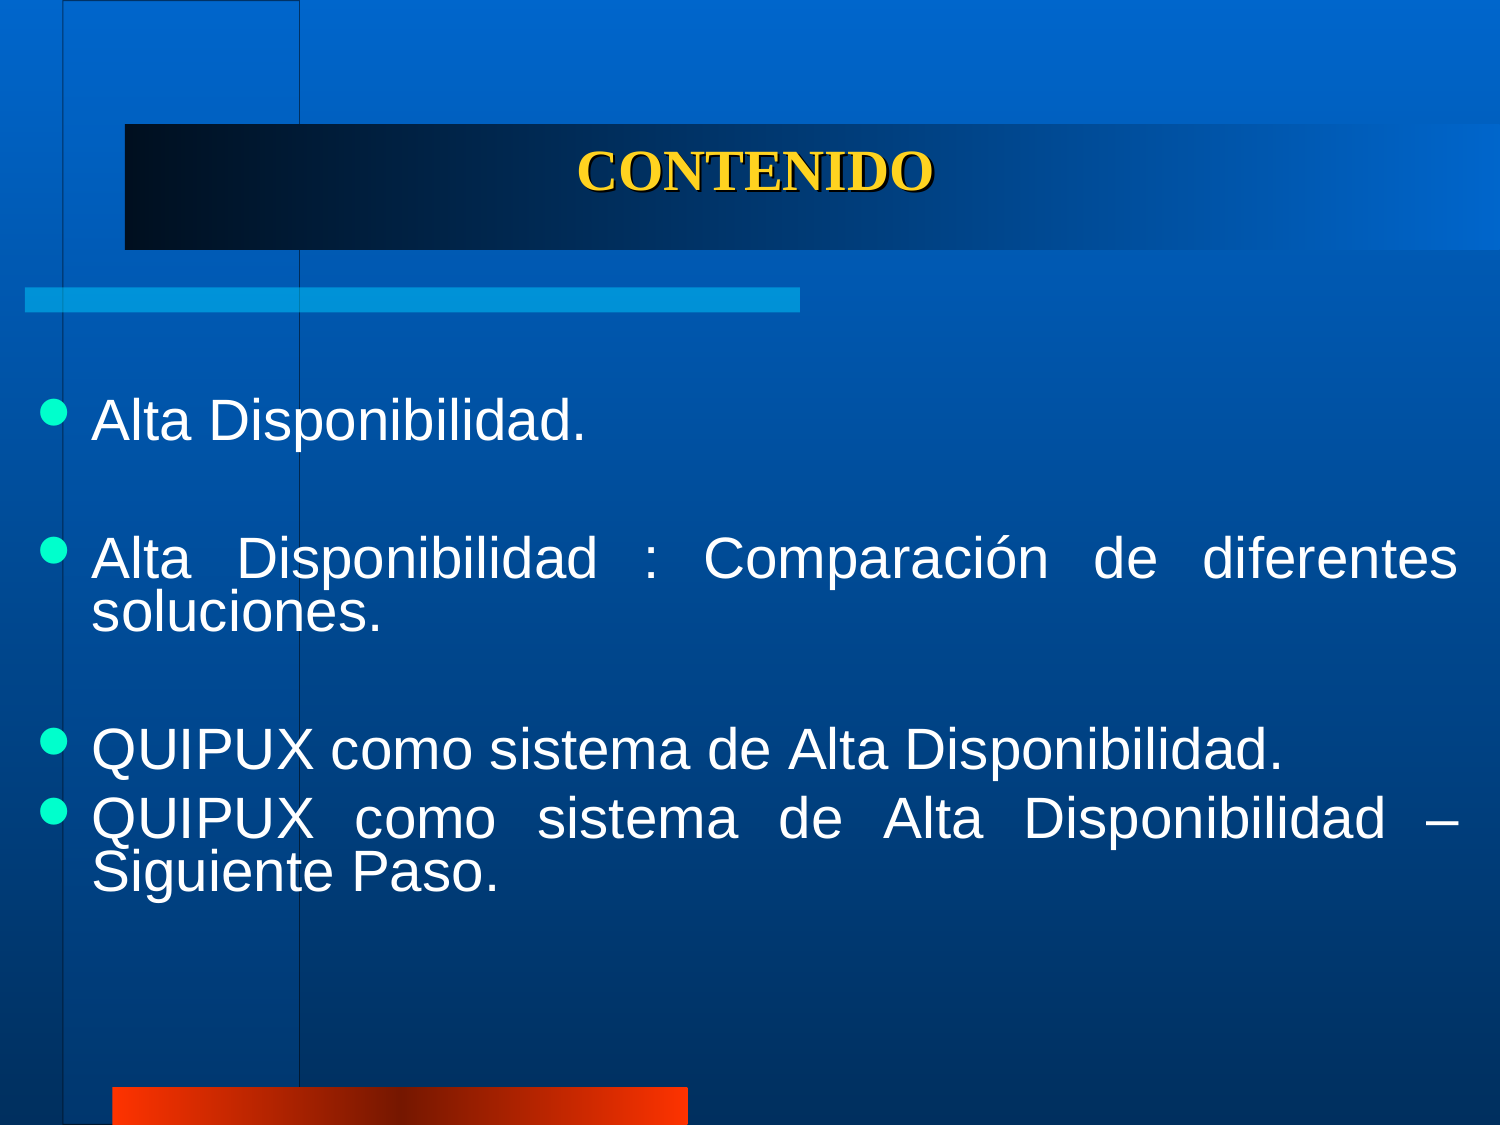

# CONTENIDO
Alta Disponibilidad.
Alta Disponibilidad : Comparación de diferentes soluciones.
QUIPUX como sistema de Alta Disponibilidad.
QUIPUX como sistema de Alta Disponibilidad – Siguiente Paso.